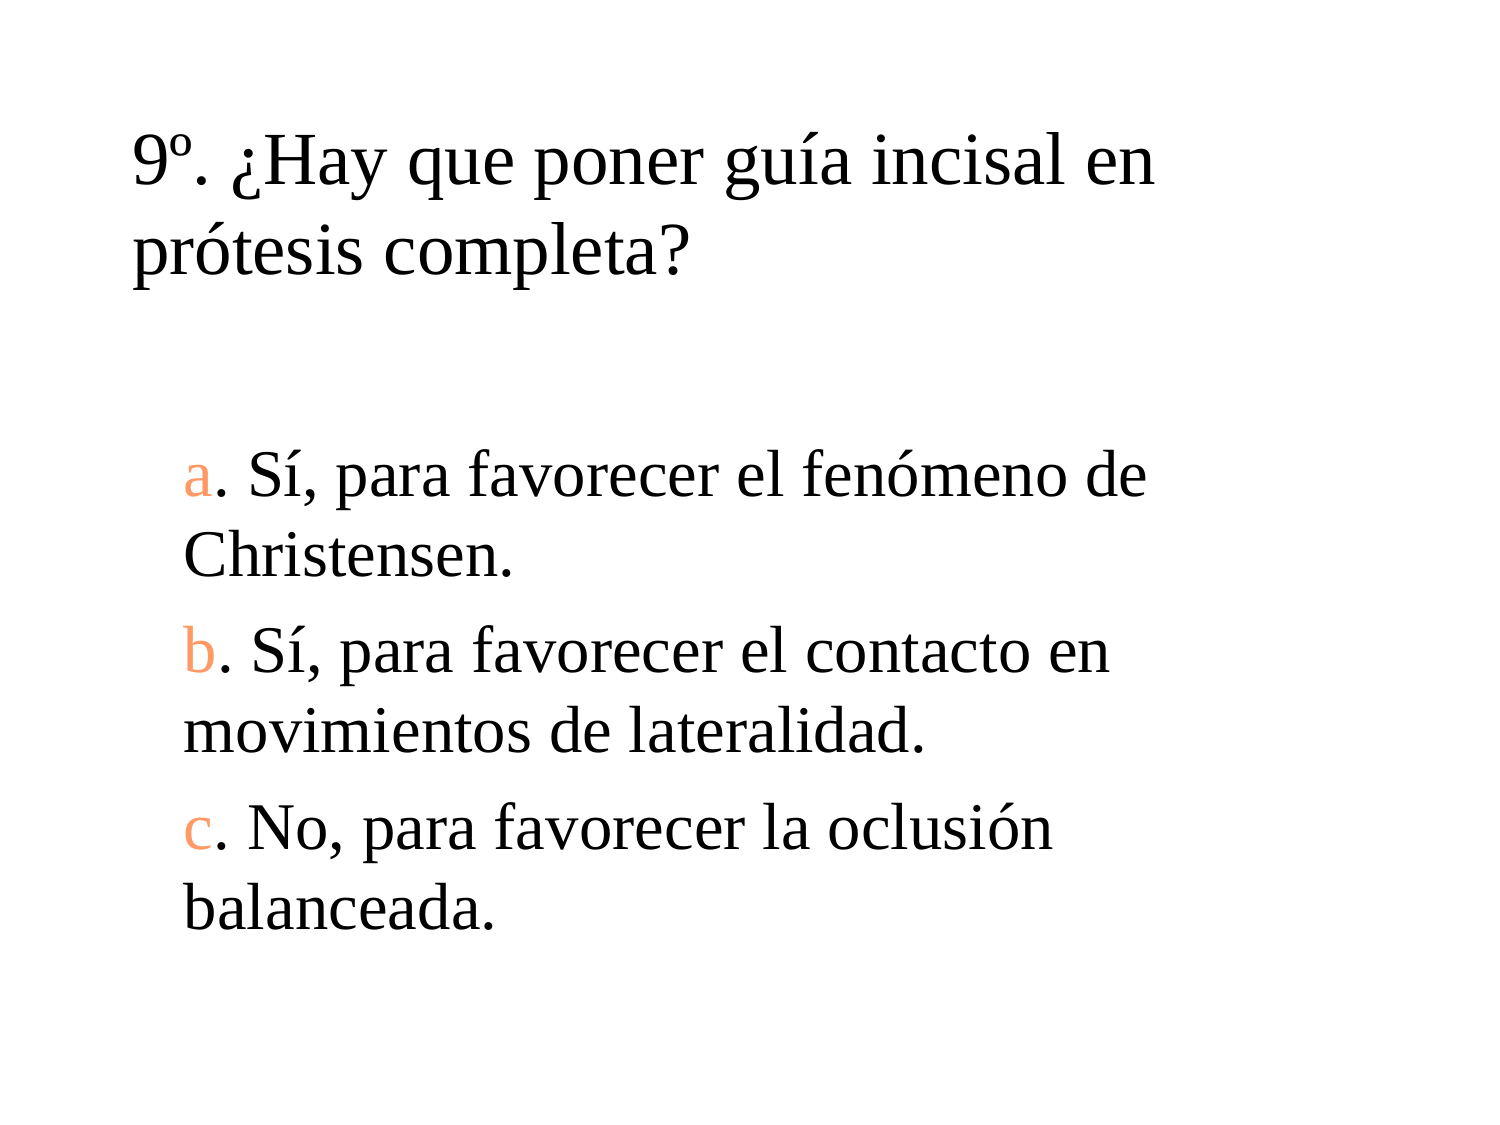

# 9º. ¿Hay que poner guía incisal en prótesis completa?
a. Sí, para favorecer el fenómeno de Christensen.
b. Sí, para favorecer el contacto en movimientos de lateralidad.
c. No, para favorecer la oclusión balanceada.